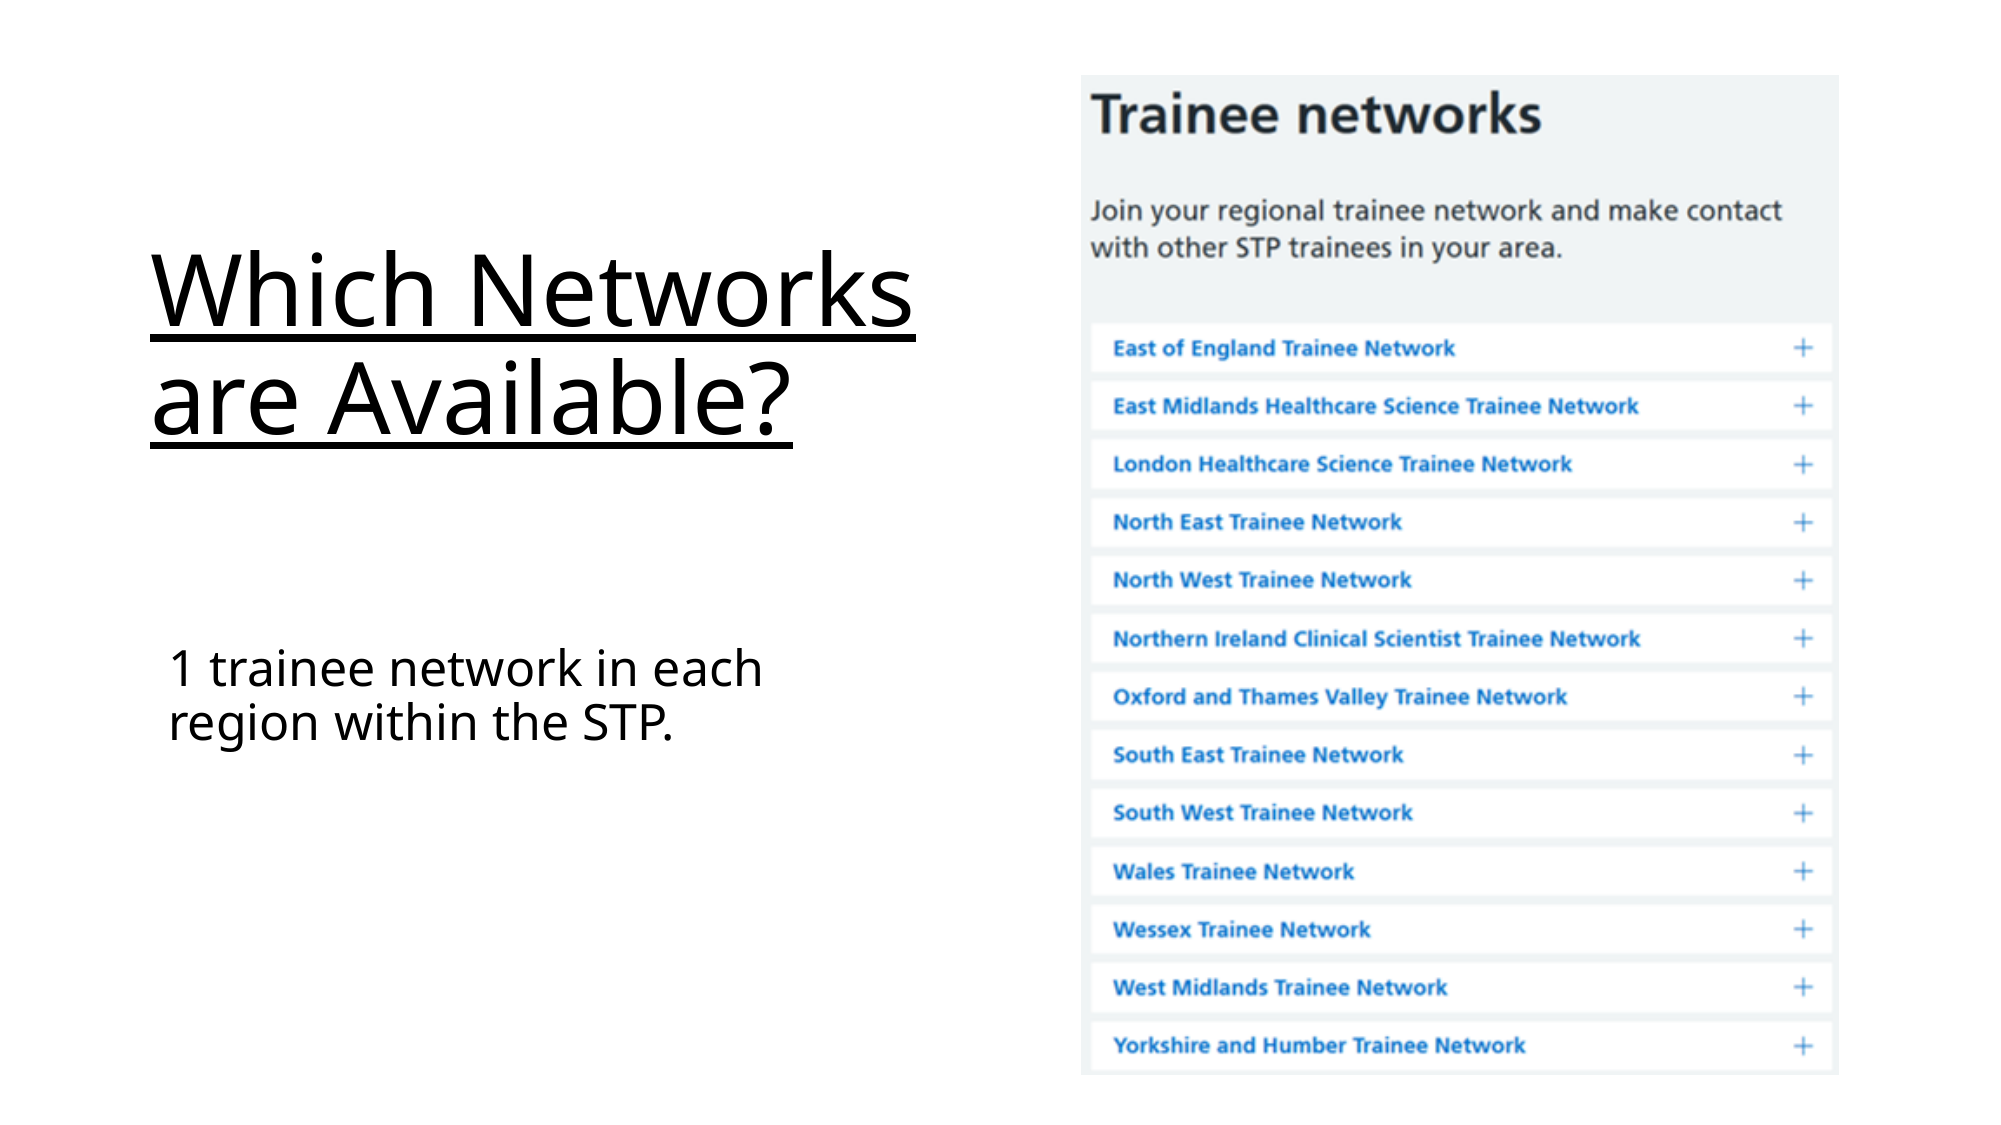

# Which Networks are Available?
1 trainee network in each region within the STP.